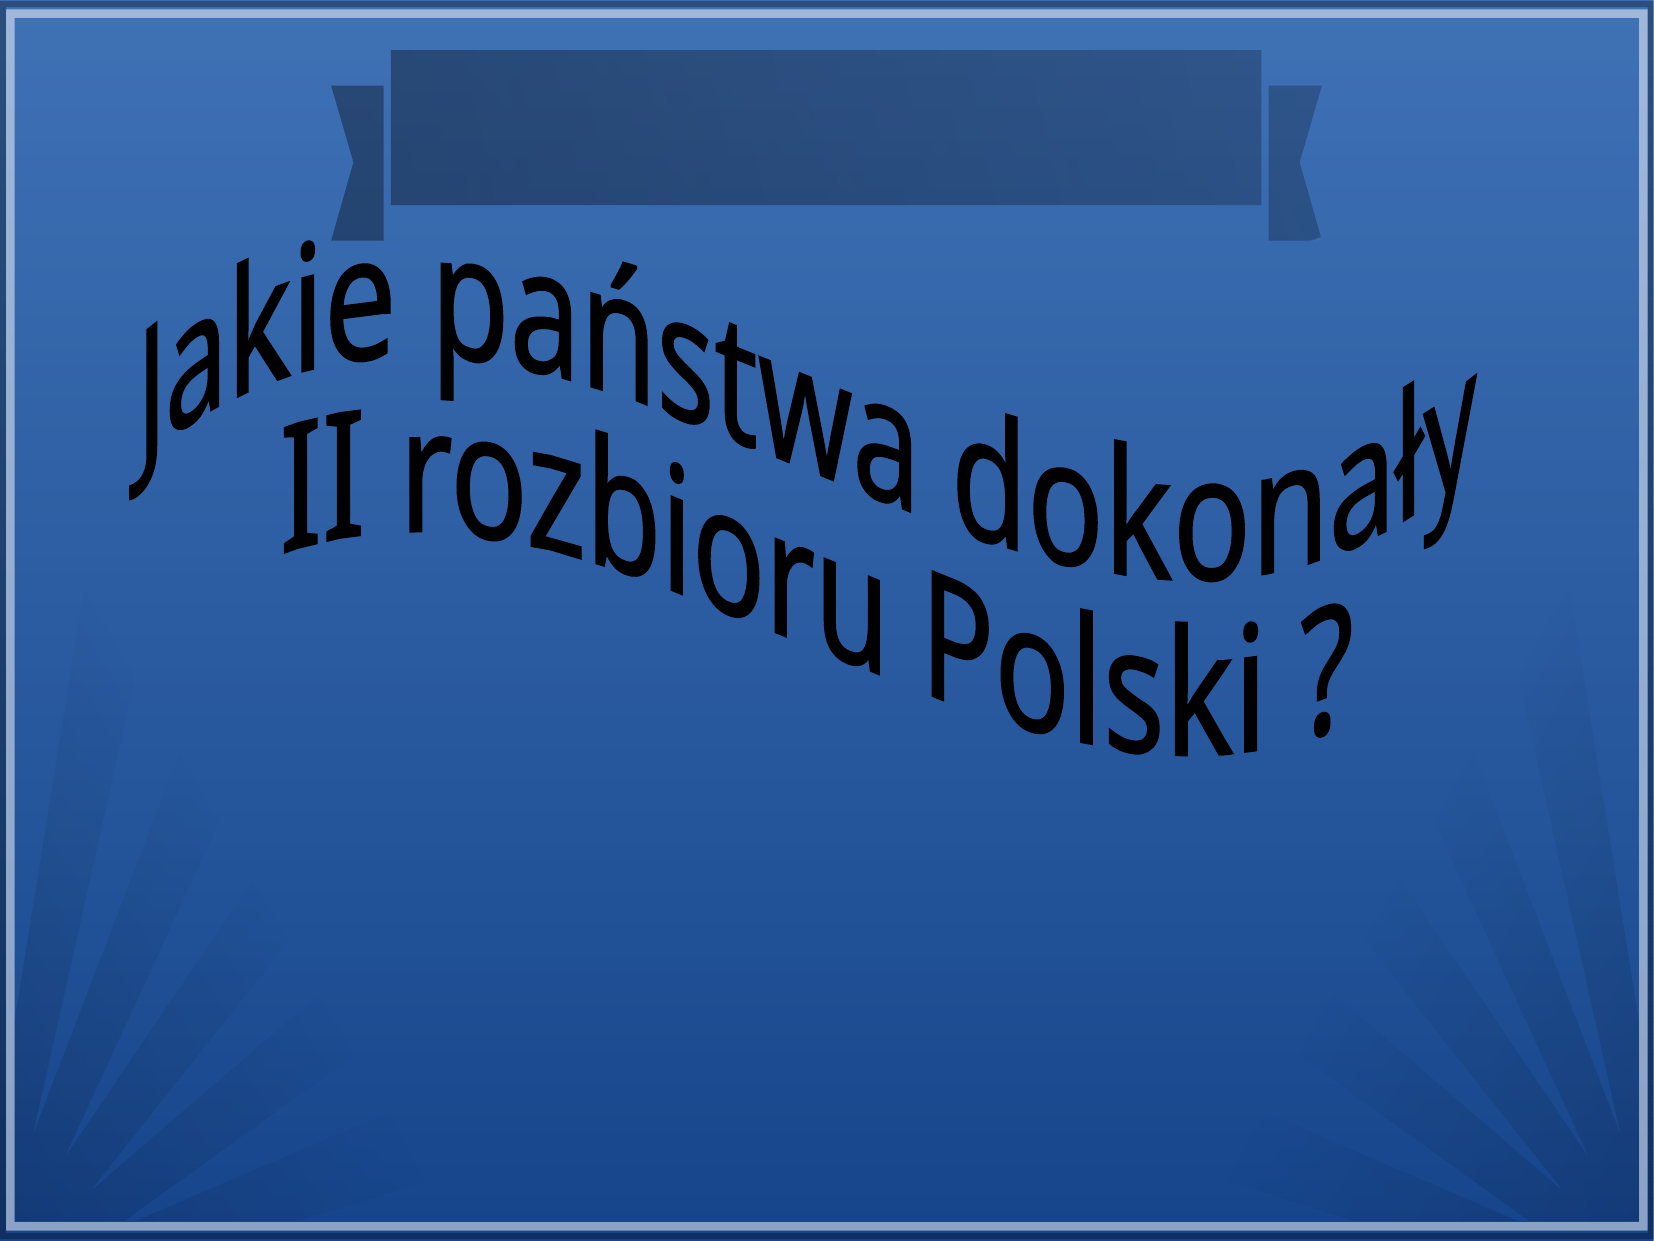

Jakie państwa dokonały
II rozbioru Polski ?